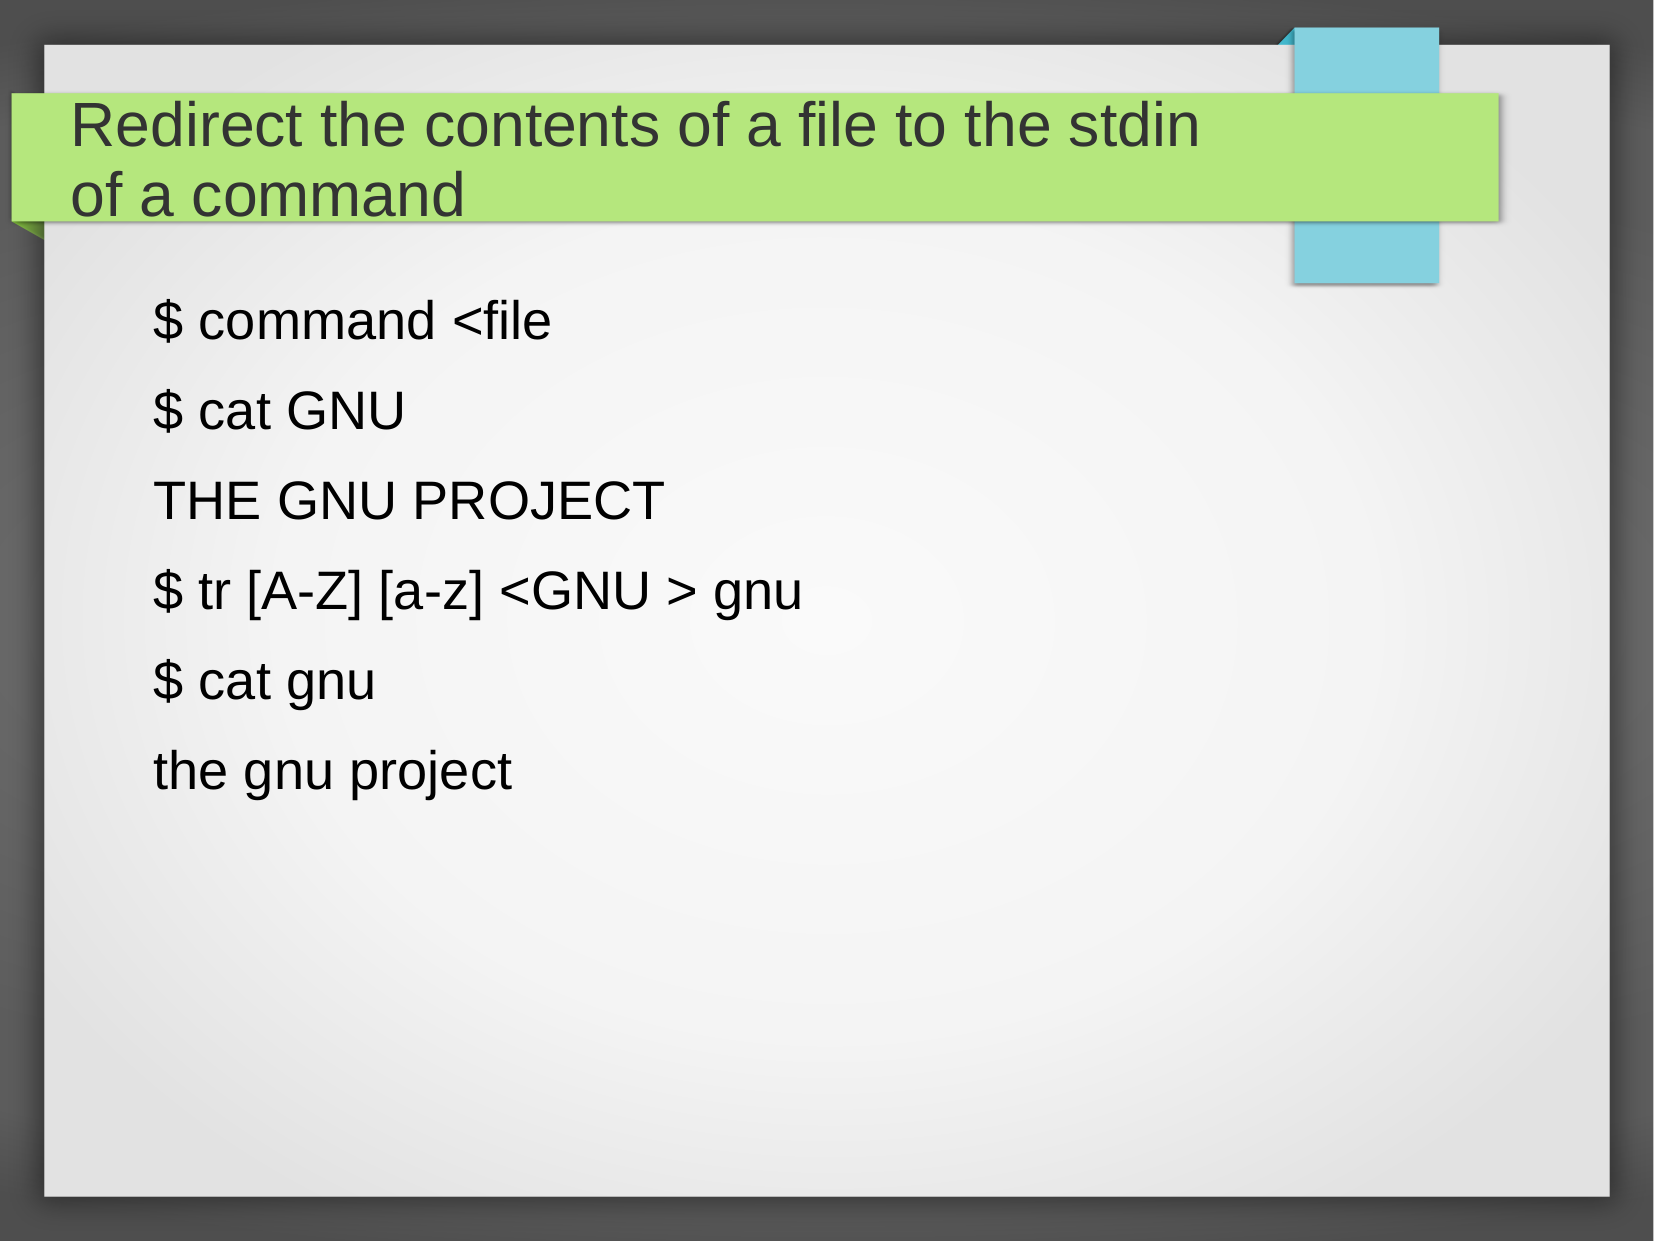

# Redirect the contents of a file to the stdin of a command
$ command <file
$ cat GNU
THE GNU PROJECT
$ tr [A-Z] [a-z] <GNU > gnu
$ cat gnu
the gnu project